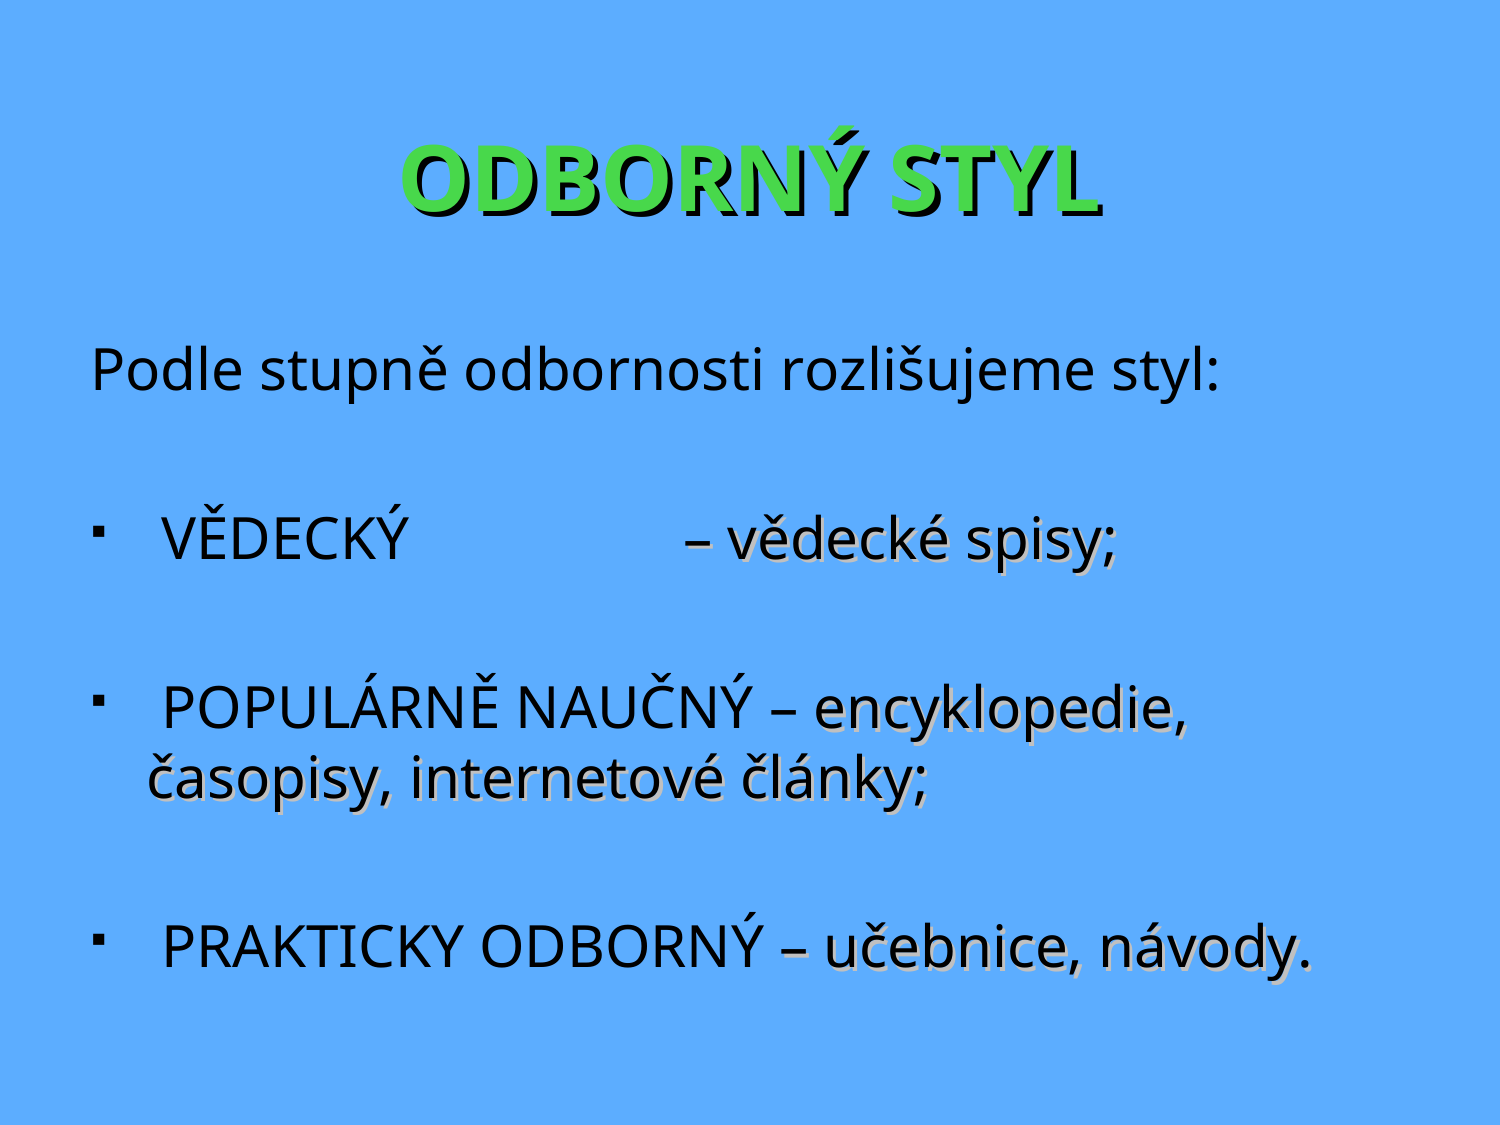

# ODBORNÝ STYL
Podle stupně odbornosti rozlišujeme styl:
 VĚDECKÝ – vědecké spisy;
 POPULÁRNĚ NAUČNÝ – encyklopedie, časopisy, internetové články;
 PRAKTICKY ODBORNÝ – učebnice, návody.